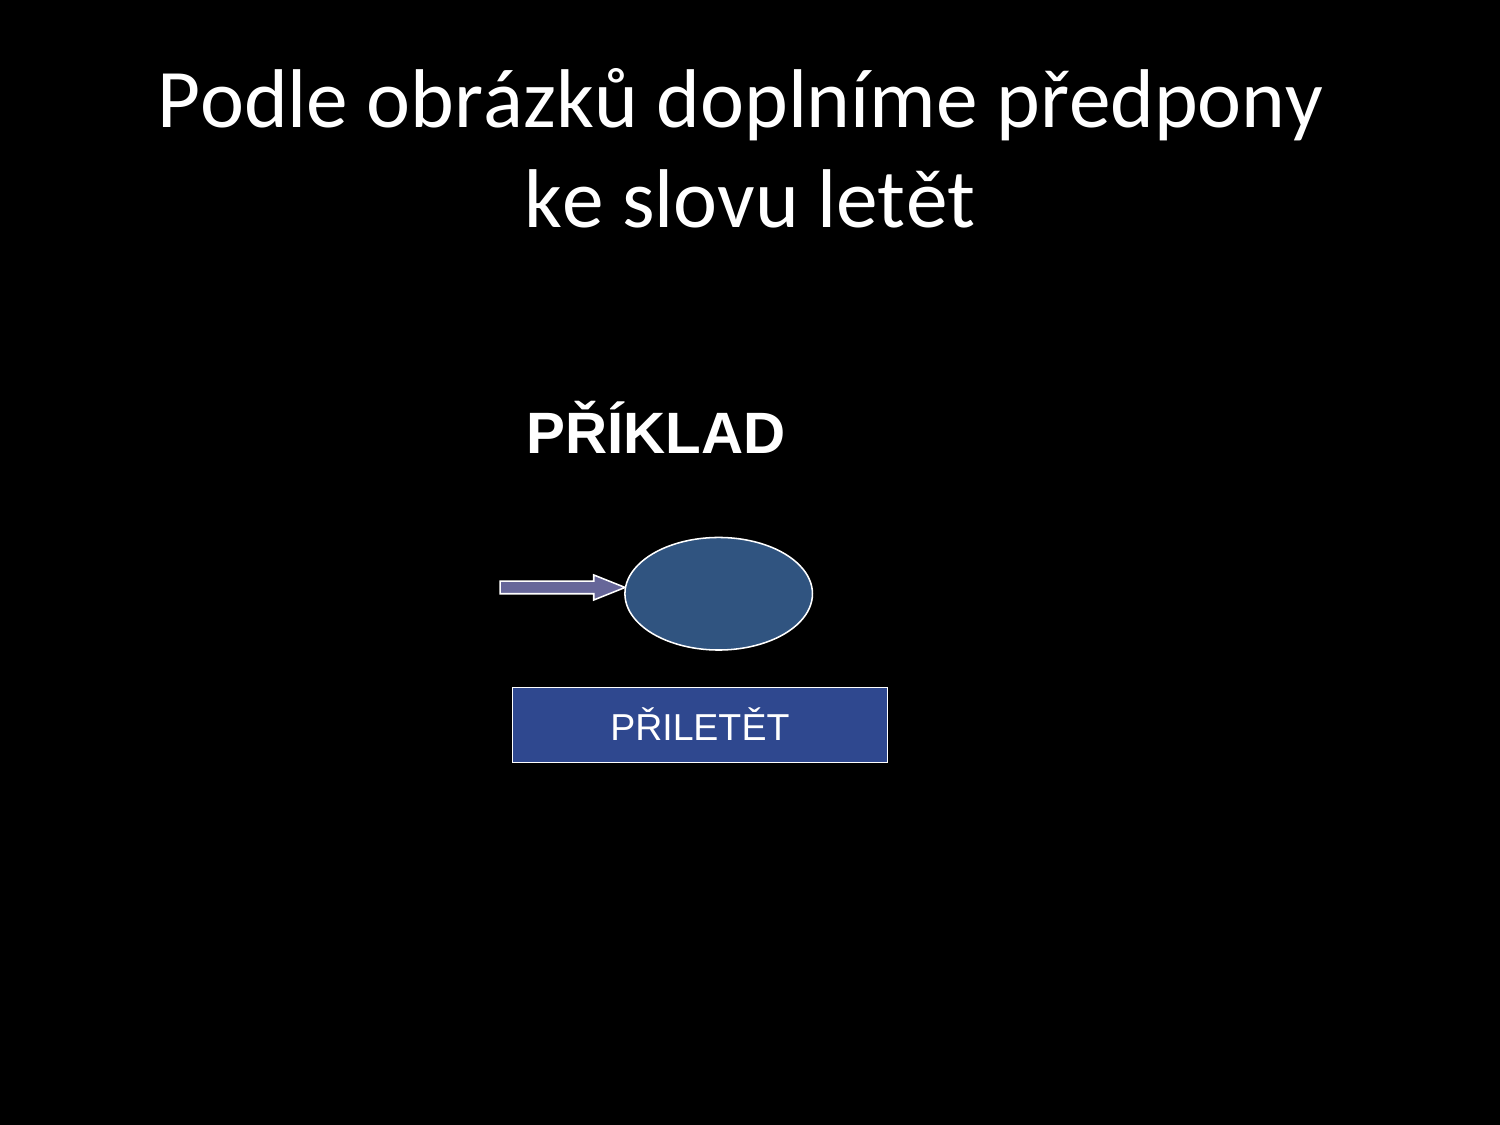

# Podle obrázků doplníme předpony ke slovu letět
PŘÍKLAD
PŘILETĚT